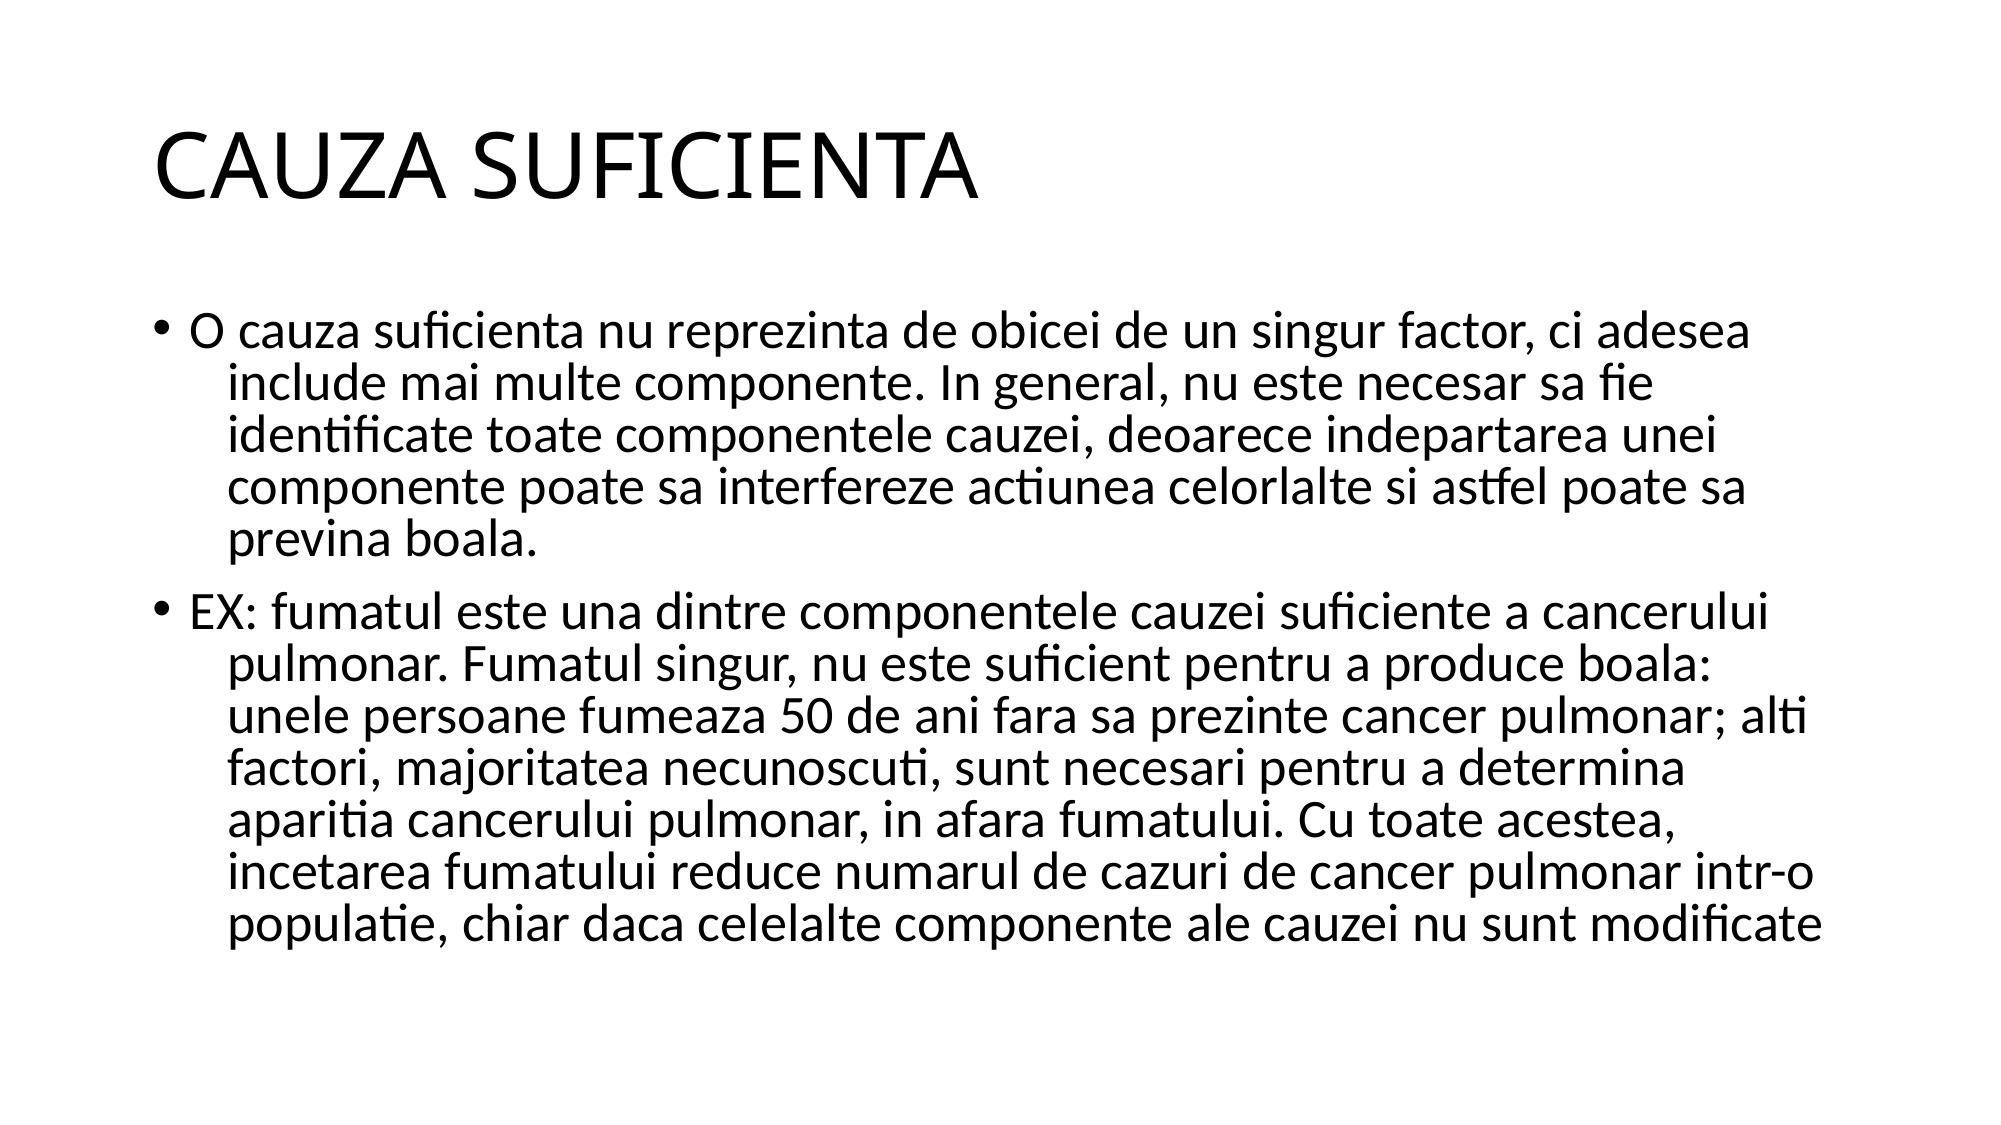

# CAUZA SUFICIENTA
O cauza suficienta nu reprezinta de obicei de un singur factor, ci adesea include mai multe componente. In general, nu este necesar sa fie identificate toate componentele cauzei, deoarece indepartarea unei componente poate sa interfereze actiunea celorlalte si astfel poate sa previna boala.
EX: fumatul este una dintre componentele cauzei suficiente a cancerului pulmonar. Fumatul singur, nu este suficient pentru a produce boala: unele persoane fumeaza 50 de ani fara sa prezinte cancer pulmonar; alti factori, majoritatea necunoscuti, sunt necesari pentru a determina aparitia cancerului pulmonar, in afara fumatului. Cu toate acestea, incetarea fumatului reduce numarul de cazuri de cancer pulmonar intr-o populatie, chiar daca celelalte componente ale cauzei nu sunt modificate